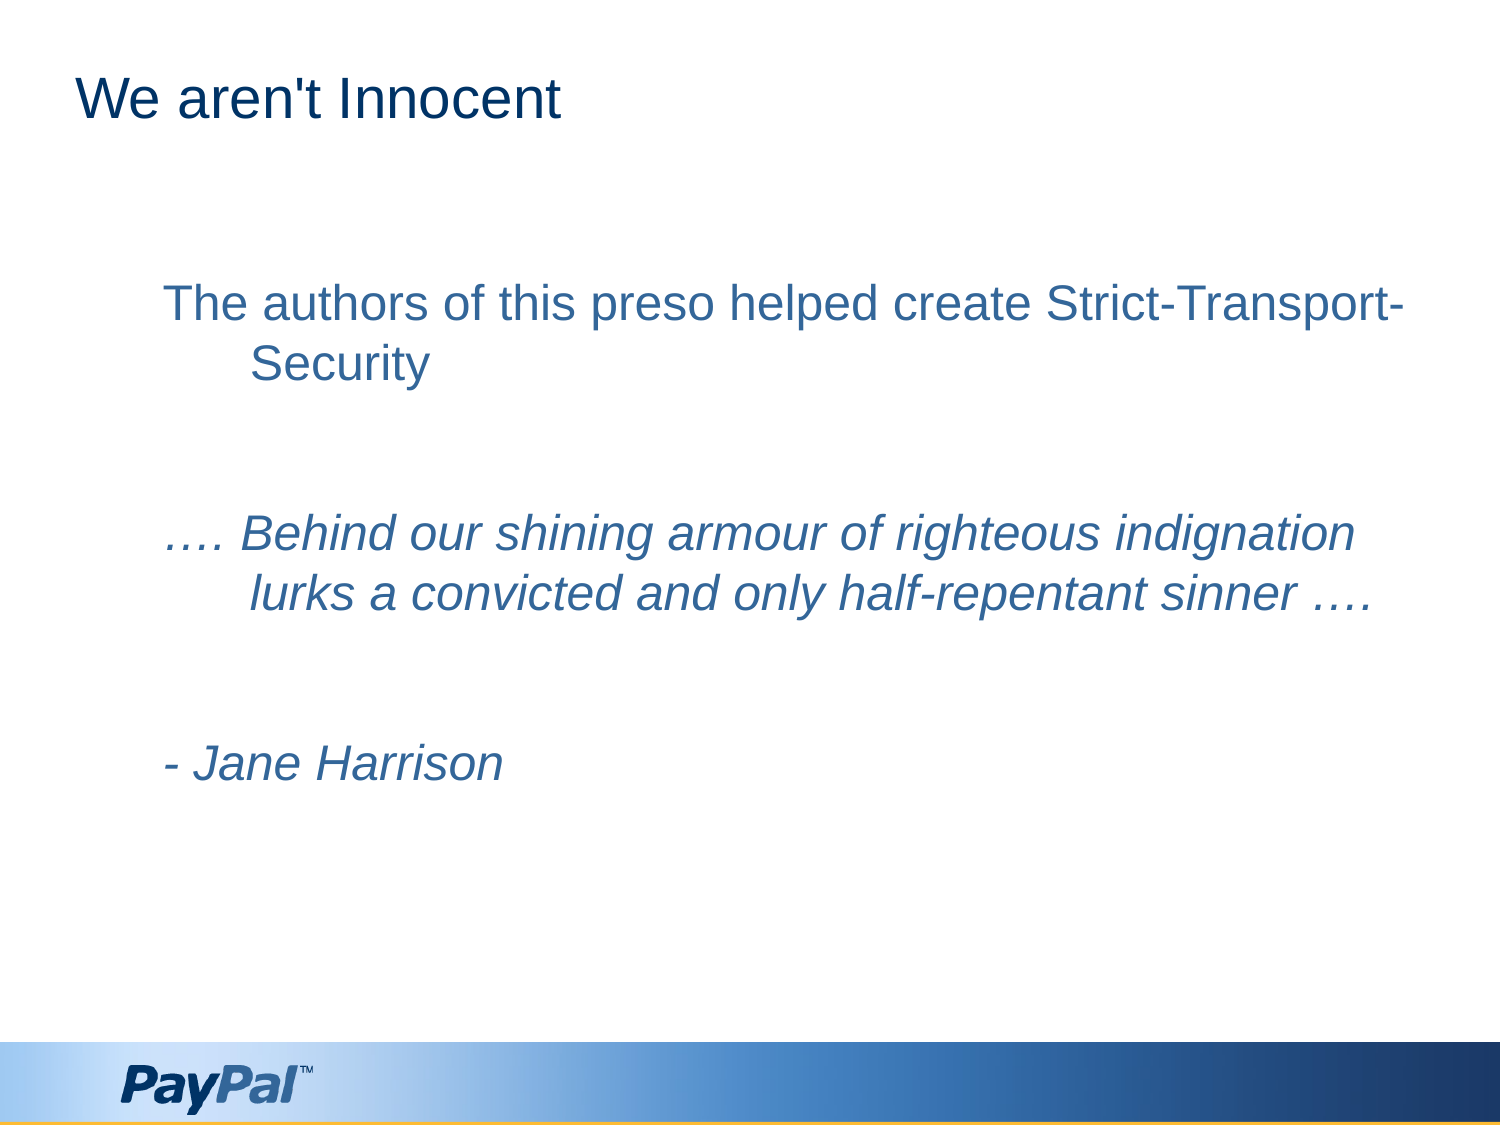

# We aren't Innocent
The authors of this preso helped create Strict-Transport-Security
…. Behind our shining armour of righteous indignation lurks a convicted and only half-repentant sinner ….
- Jane Harrison